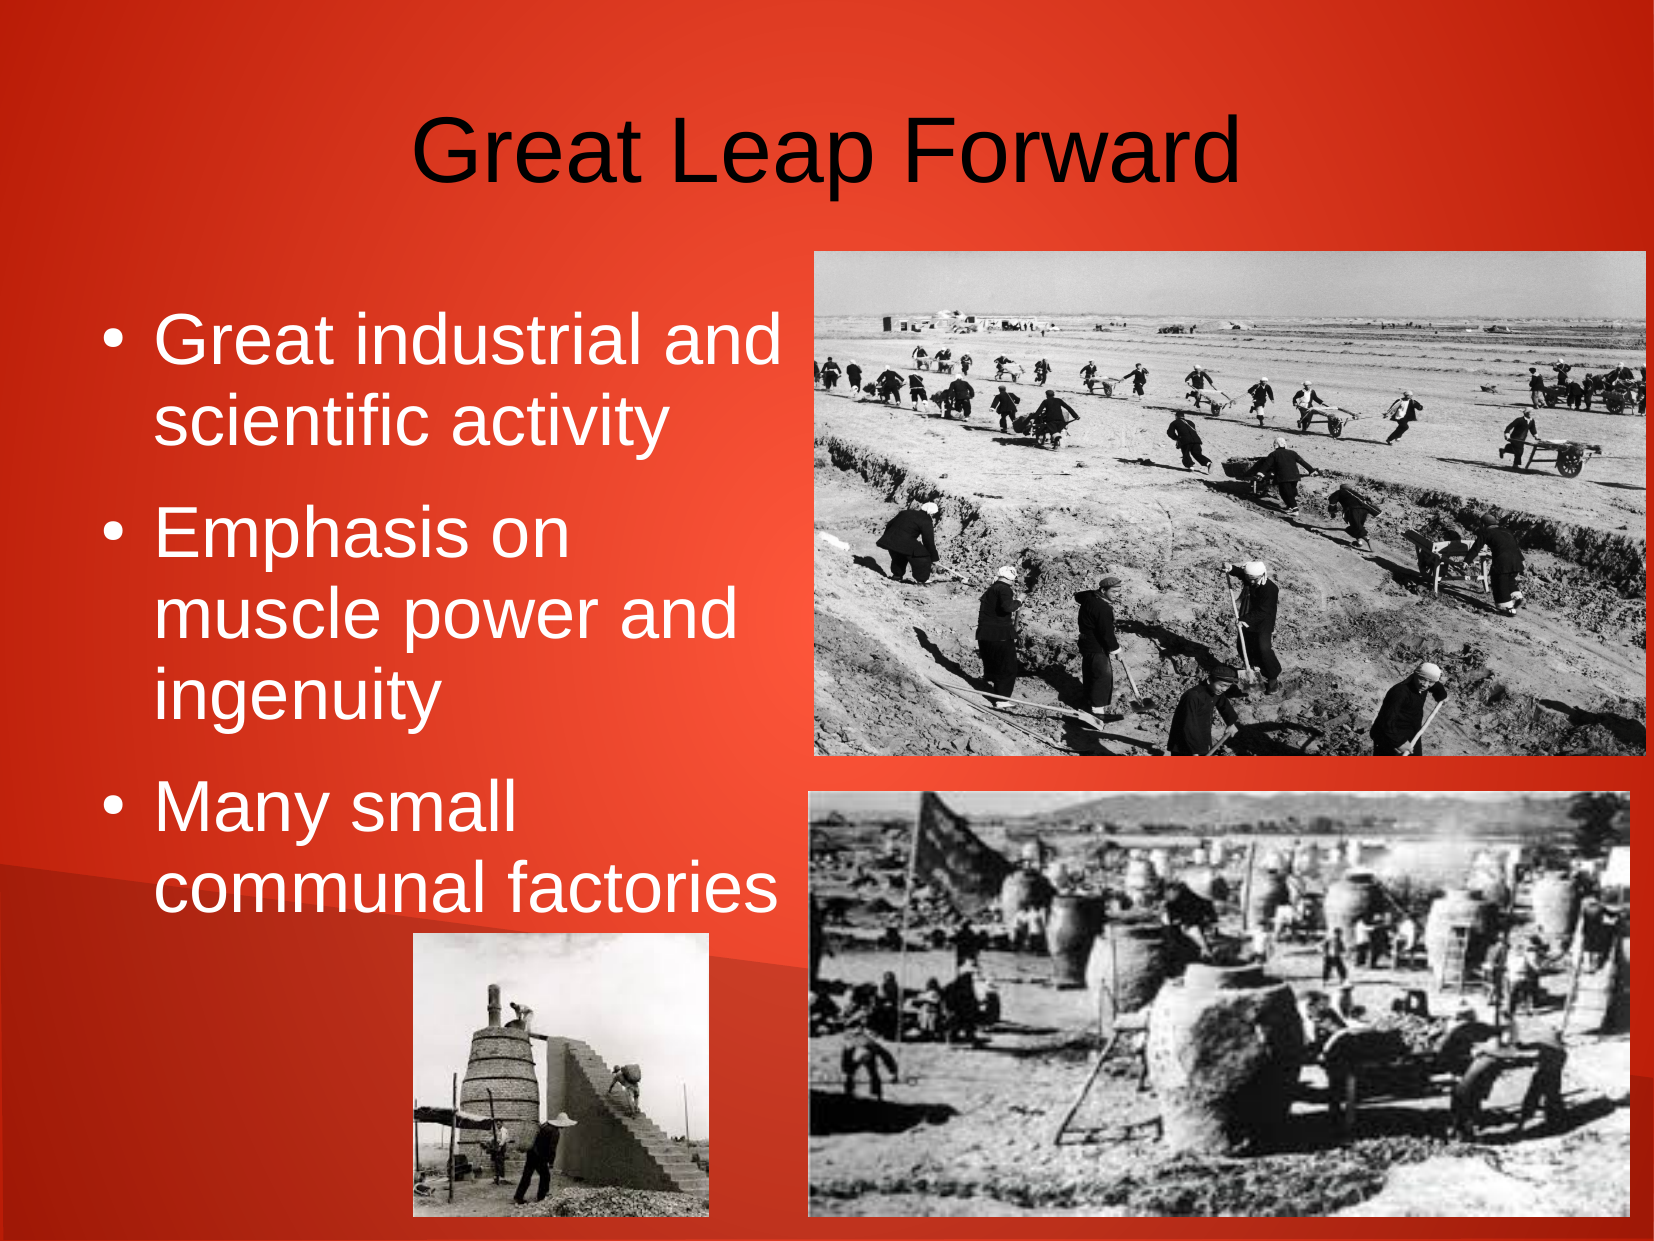

# Great Leap Forward
Great industrial and scientific activity
Emphasis on muscle power and ingenuity
Many small communal factories